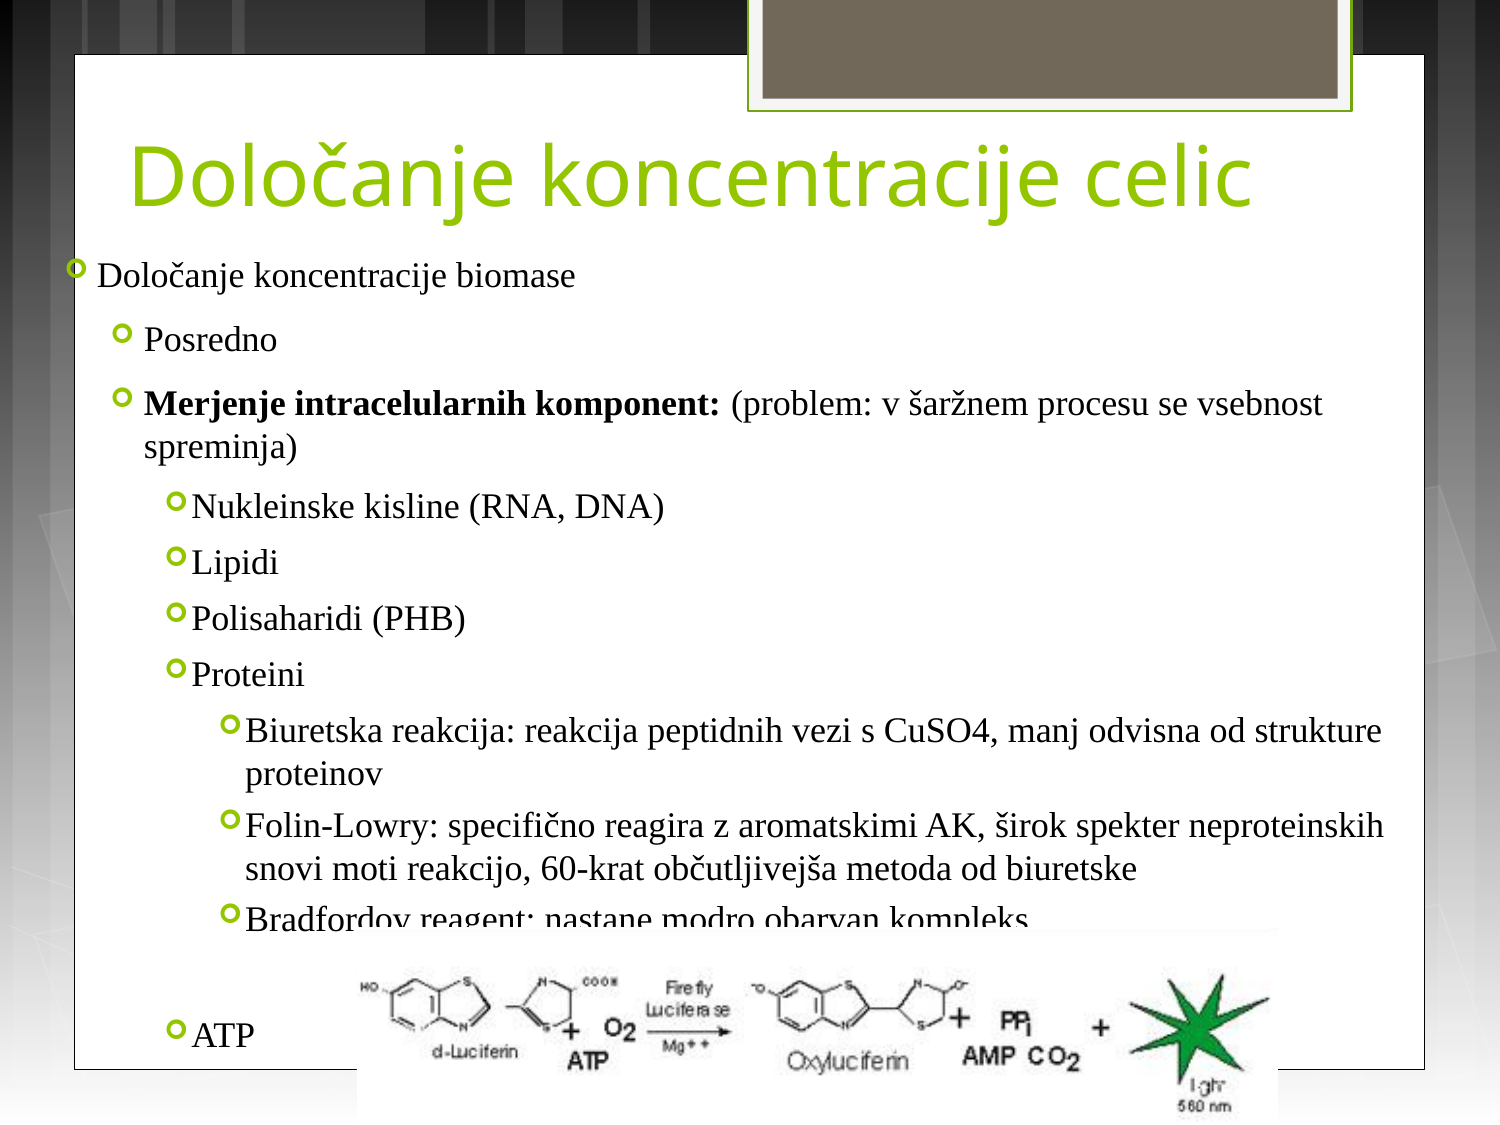

# Določanje koncentracije celic
Določanje koncentracije biomase
Posredno
Merjenje intracelularnih komponent: (problem: v šaržnem procesu se vsebnost spreminja)
Nukleinske kisline (RNA, DNA)
Lipidi
Polisaharidi (PHB)
Proteini
Biuretska reakcija: reakcija peptidnih vezi s CuSO4, manj odvisna od strukture proteinov
Folin-Lowry: specifično reagira z aromatskimi AK, širok spekter neproteinskih snovi moti reakcijo, 60-krat občutljivejša metoda od biuretske
Bradfordov reagent: nastane modro obarvan kompleks
ATP